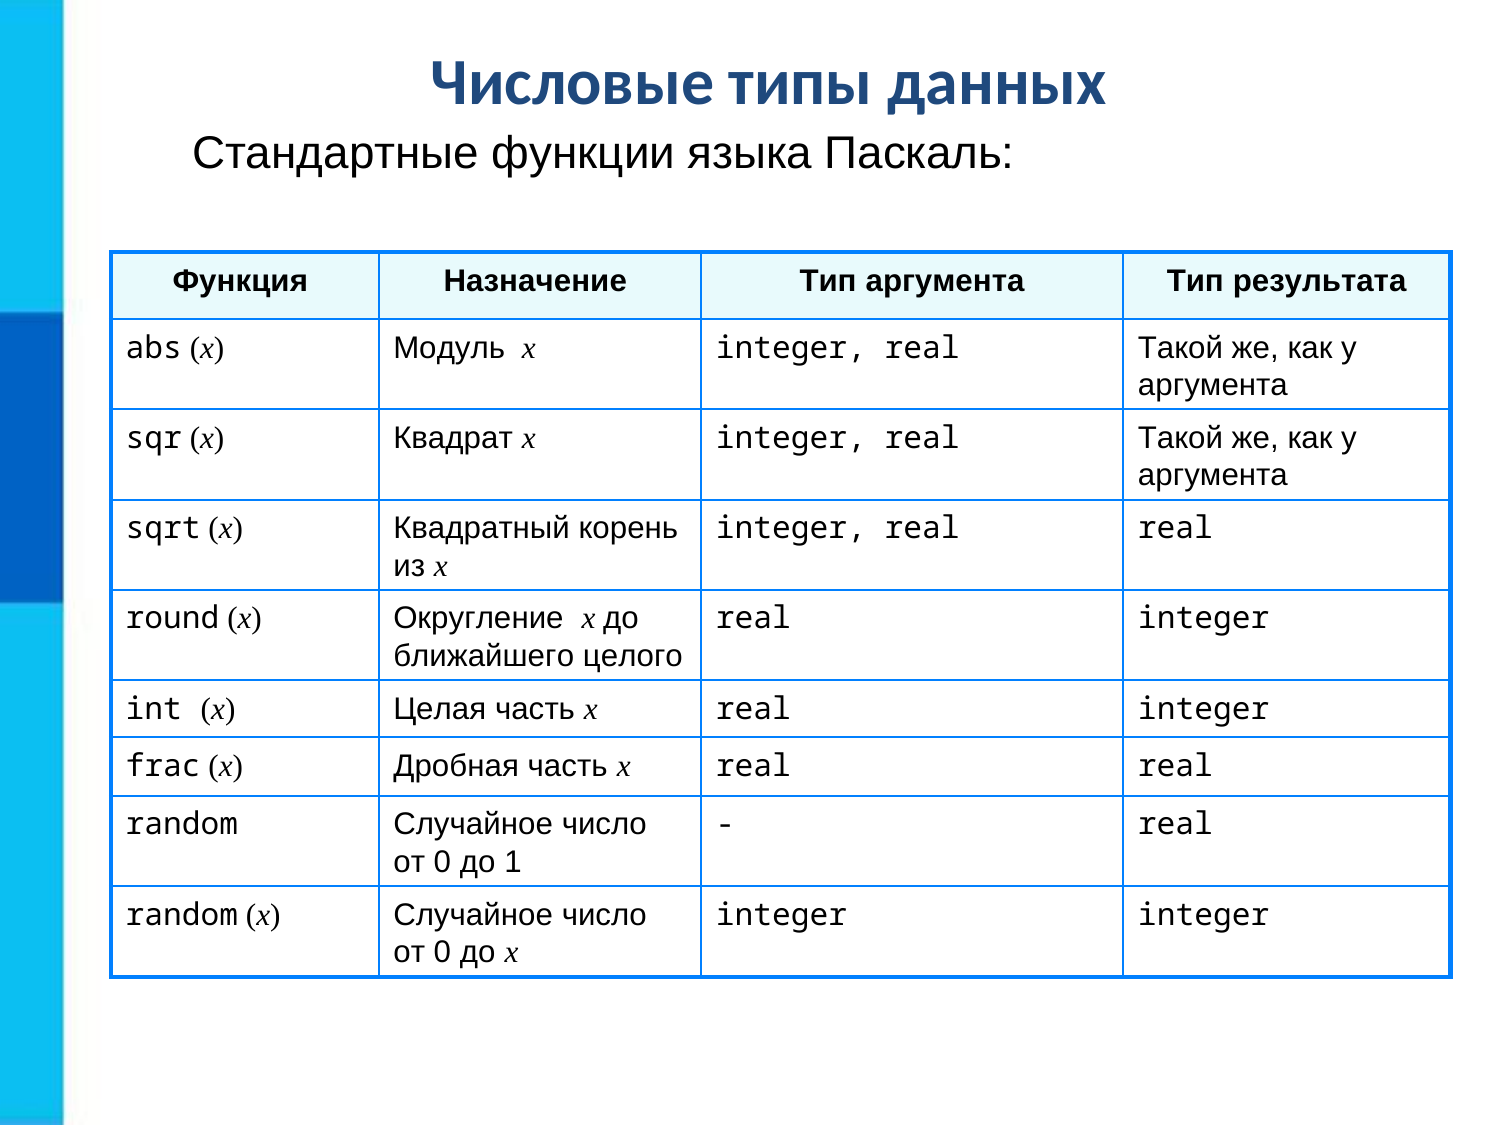

Числовые типы данных
Стандартные функции языка Паскаль:
| Функция | Назначение | Тип аргумента | Тип результата |
| --- | --- | --- | --- |
| abs (x) | Модуль x | integer, real | Такой же, как у аргумента |
| sqr (x) | Квадрат x | integer, real | Такой же, как у аргумента |
| sqrt (x) | Квадратный корень из x | integer, real | real |
| round (x) | Округление х до ближайшего целого | real | integer |
| int (x) | Целая часть x | real | integer |
| frac (x) | Дробная часть x | real | real |
| random | Случайное число от 0 до 1 | - | real |
| random (x) | Случайное число от 0 до x | integer | integer |